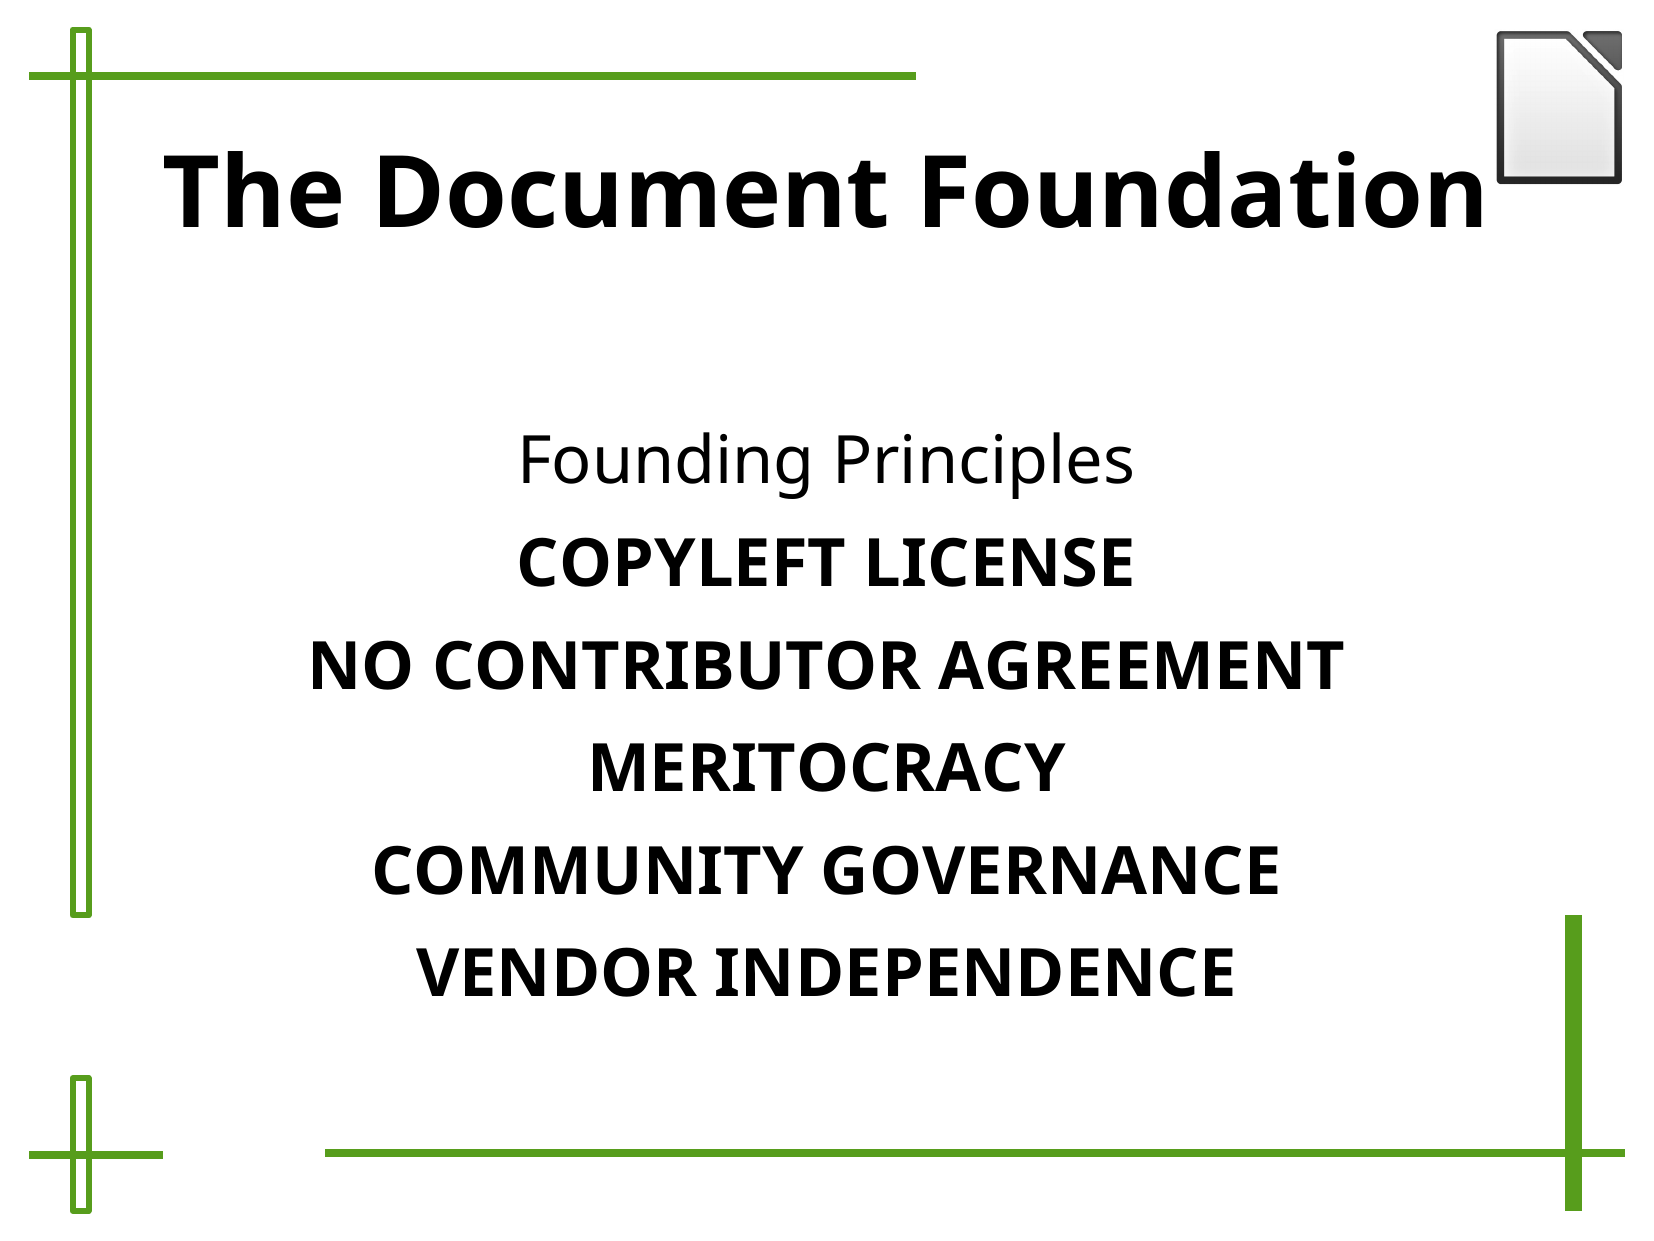

The Document Foundation
# Founding Principles
COPYLEFT LICENSE
NO CONTRIBUTOR AGREEMENT
MERITOCRACY
COMMUNITY GOVERNANCE
VENDOR INDEPENDENCE